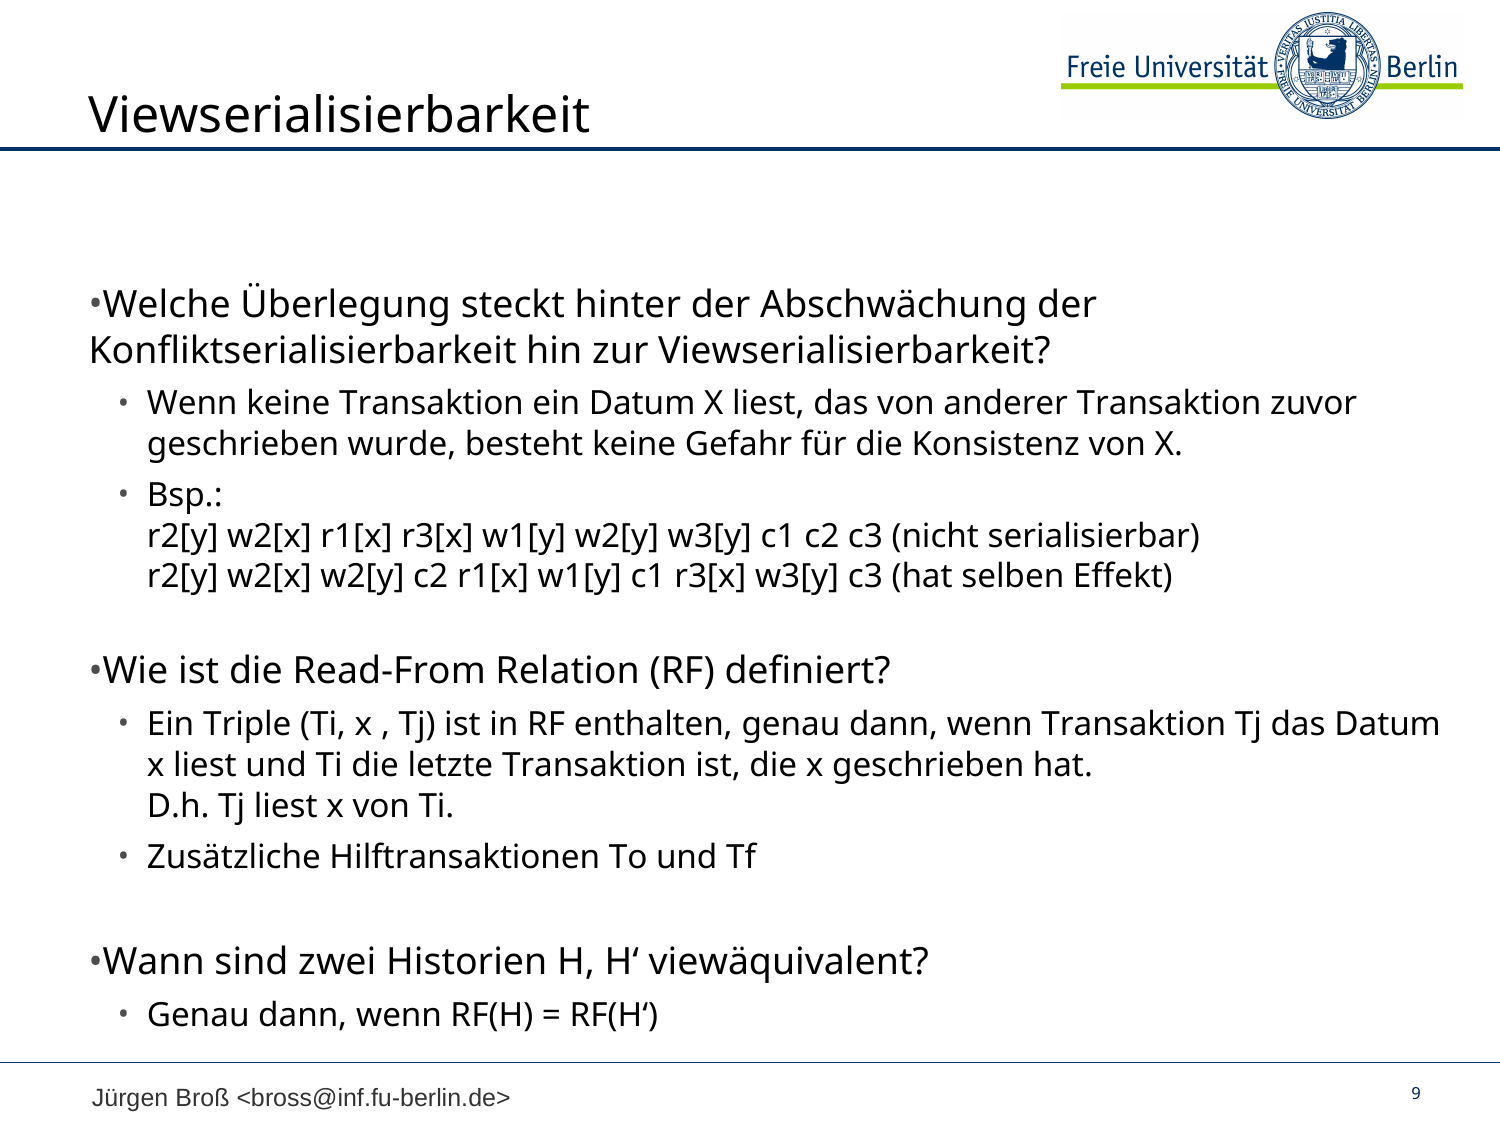

# Viewserialisierbarkeit
Welche Überlegung steckt hinter der Abschwächung der Konfliktserialisierbarkeit hin zur Viewserialisierbarkeit?
Wenn keine Transaktion ein Datum X liest, das von anderer Transaktion zuvor geschrieben wurde, besteht keine Gefahr für die Konsistenz von X.
Bsp.:
r2[y] w2[x] r1[x] r3[x] w1[y] w2[y] w3[y] c1 c2 c3 (nicht serialisierbar)
r2[y] w2[x] w2[y] c2 r1[x] w1[y] c1 r3[x] w3[y] c3 (hat selben Effekt)
Wie ist die Read-From Relation (RF) definiert?
Ein Triple (Ti, x , Tj) ist in RF enthalten, genau dann, wenn Transaktion Tj das Datum x liest und Ti die letzte Transaktion ist, die x geschrieben hat.
D.h. Tj liest x von Ti.
Zusätzliche Hilftransaktionen To und Tf
Wann sind zwei Historien H, H‘ viewäquivalent?
Genau dann, wenn RF(H) = RF(H‘)